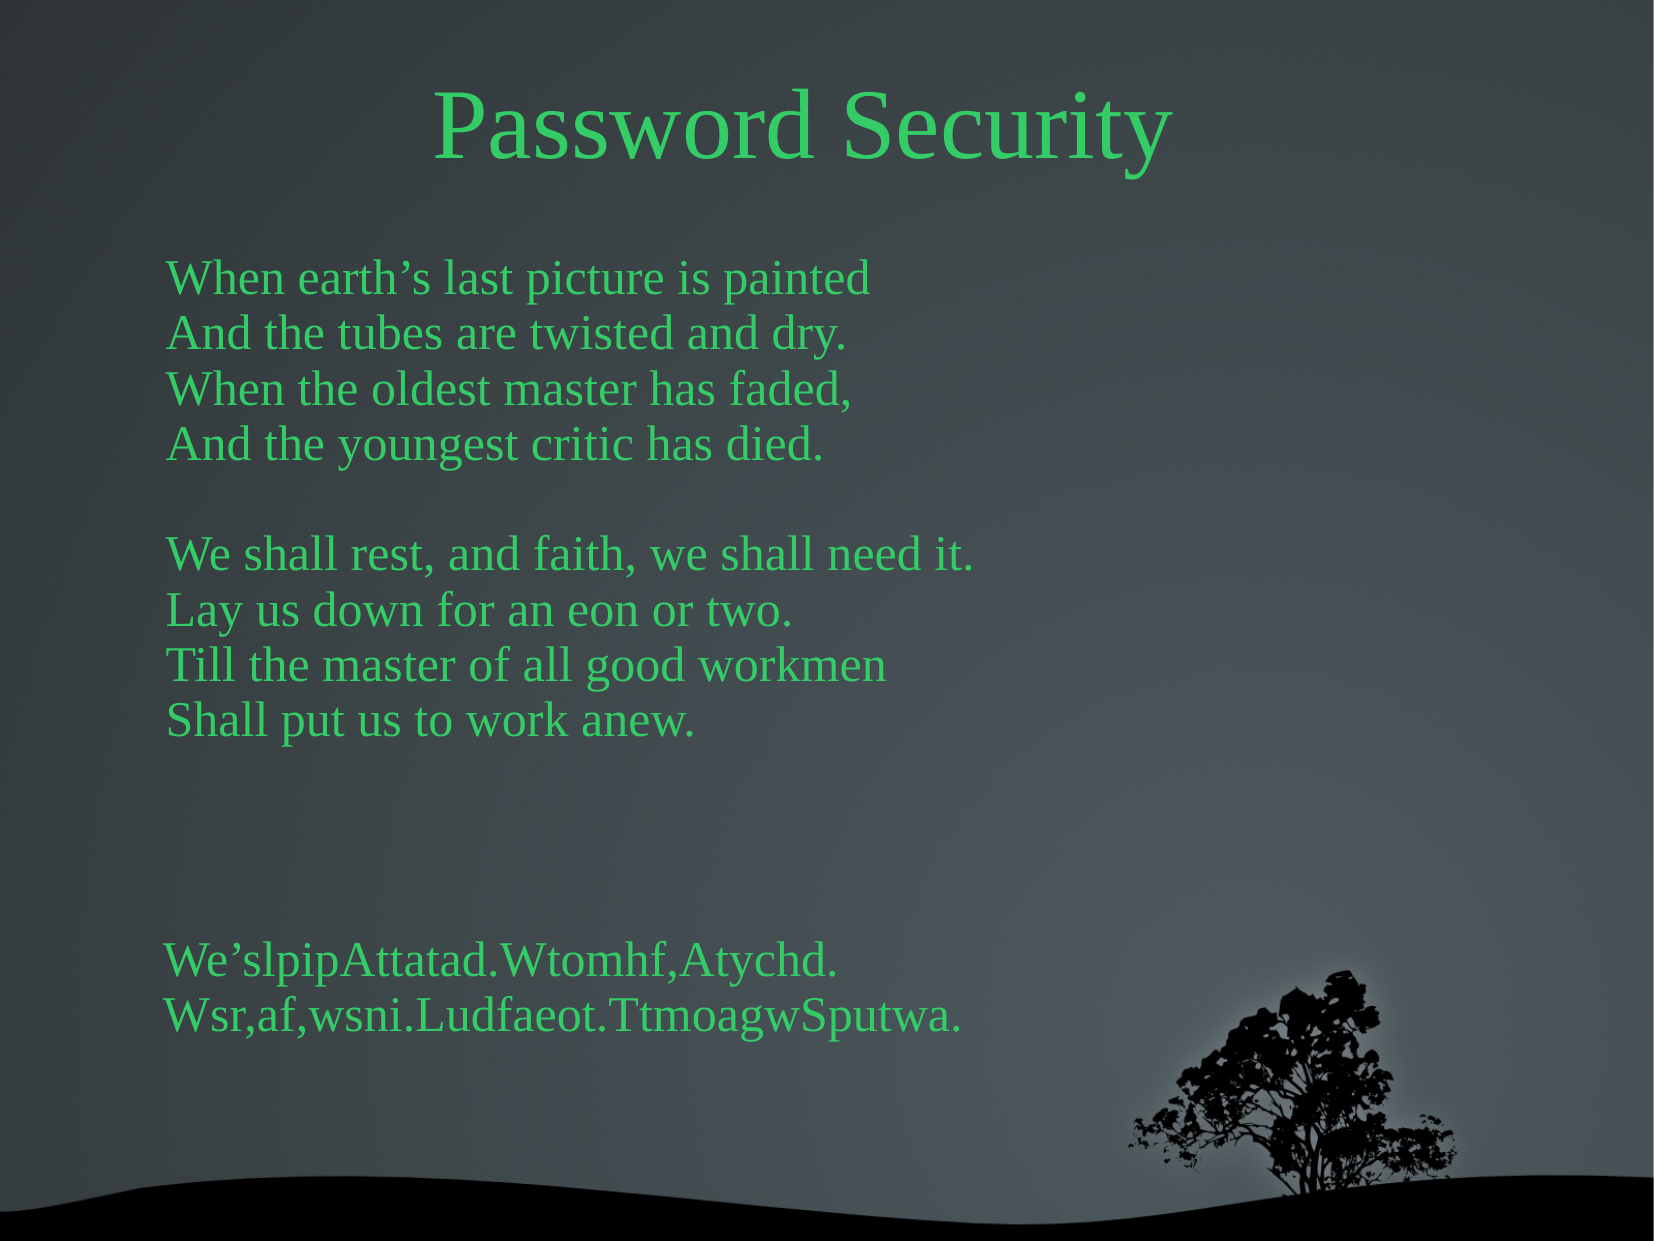

Password Security
When earth’s last picture is painted
And the tubes are twisted and dry.
When the oldest master has faded,
And the youngest critic has died.
We shall rest, and faith, we shall need it.
Lay us down for an eon or two.
Till the master of all good workmen
Shall put us to work anew.
We’slpipAttatad.Wtomhf,Atychd.
Wsr,af,wsni.Ludfaeot.TtmoagwSputwa.